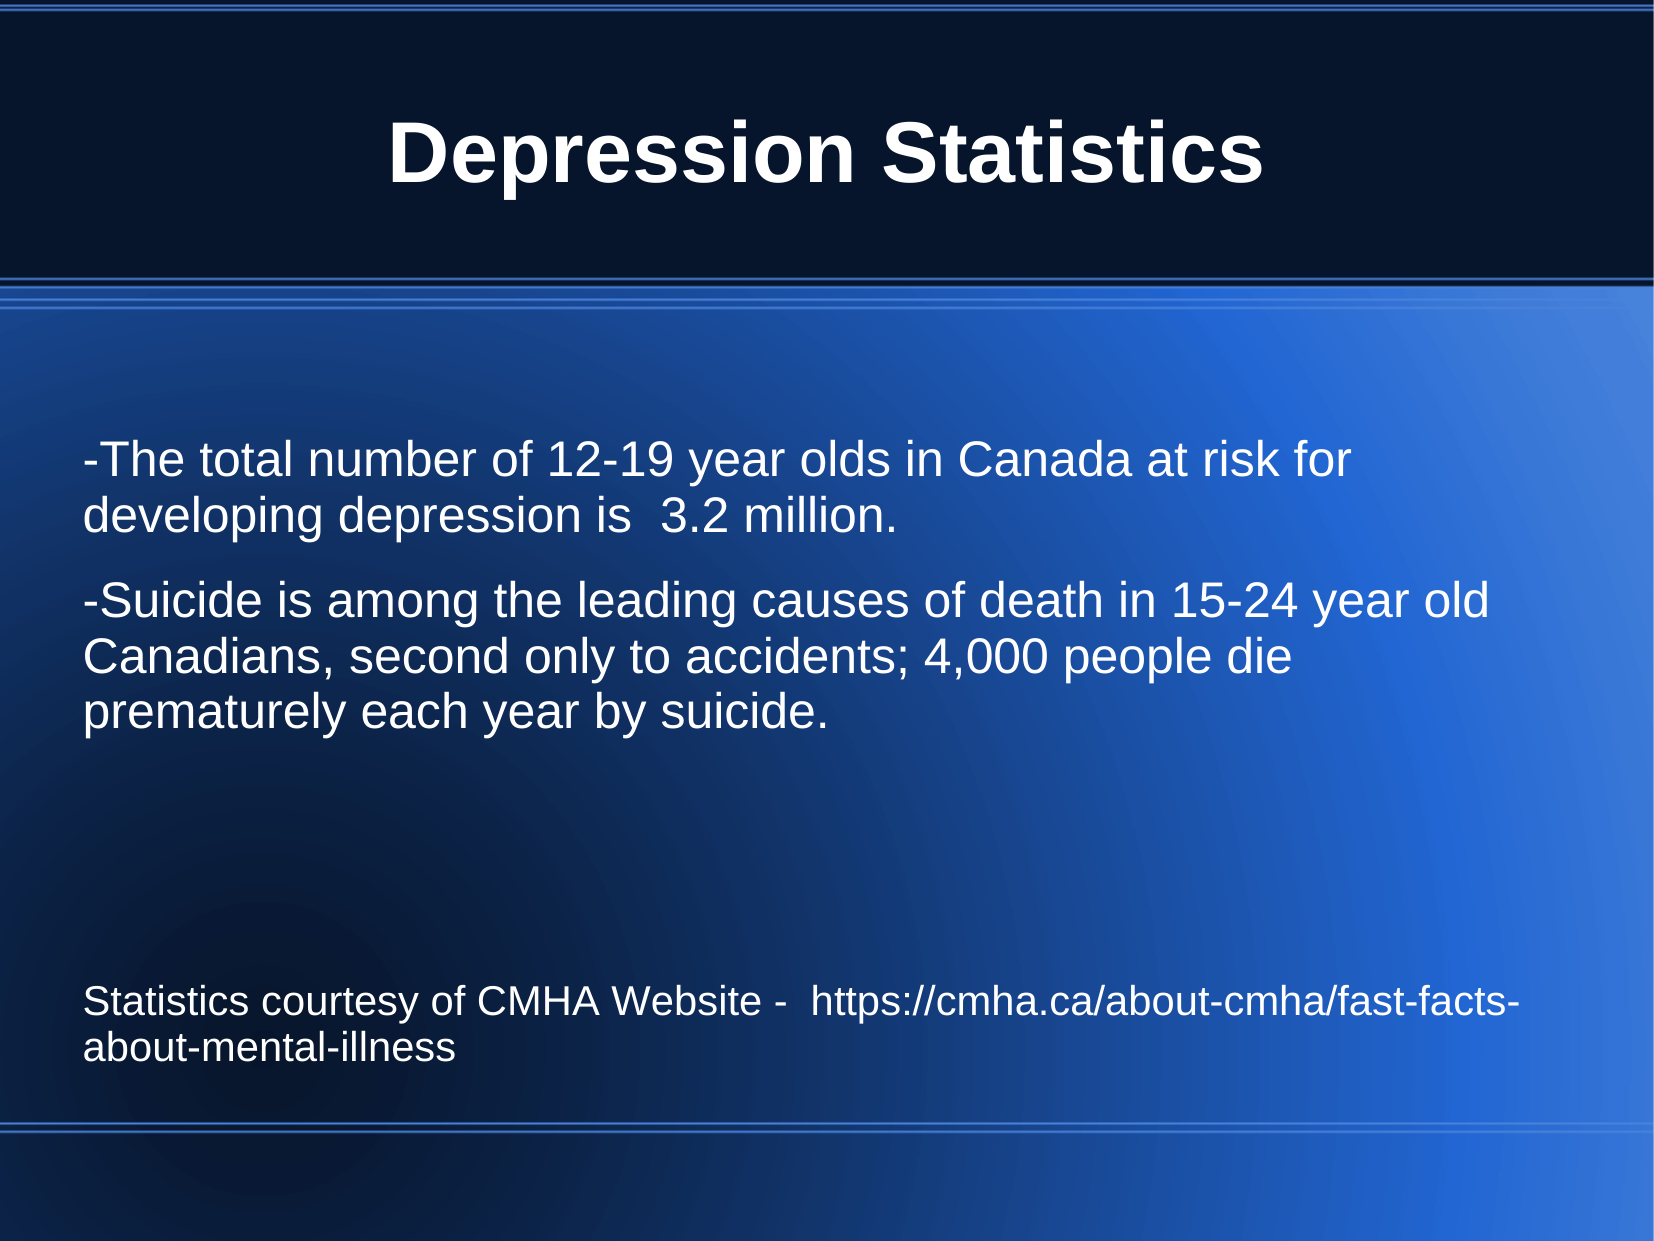

# Depression Statistics
-The total number of 12-19 year olds in Canada at risk for developing depression is 3.2 million.
-Suicide is among the leading causes of death in 15-24 year old Canadians, second only to accidents; 4,000 people die prematurely each year by suicide.
Statistics courtesy of CMHA Website - https://cmha.ca/about-cmha/fast-facts-about-mental-illness